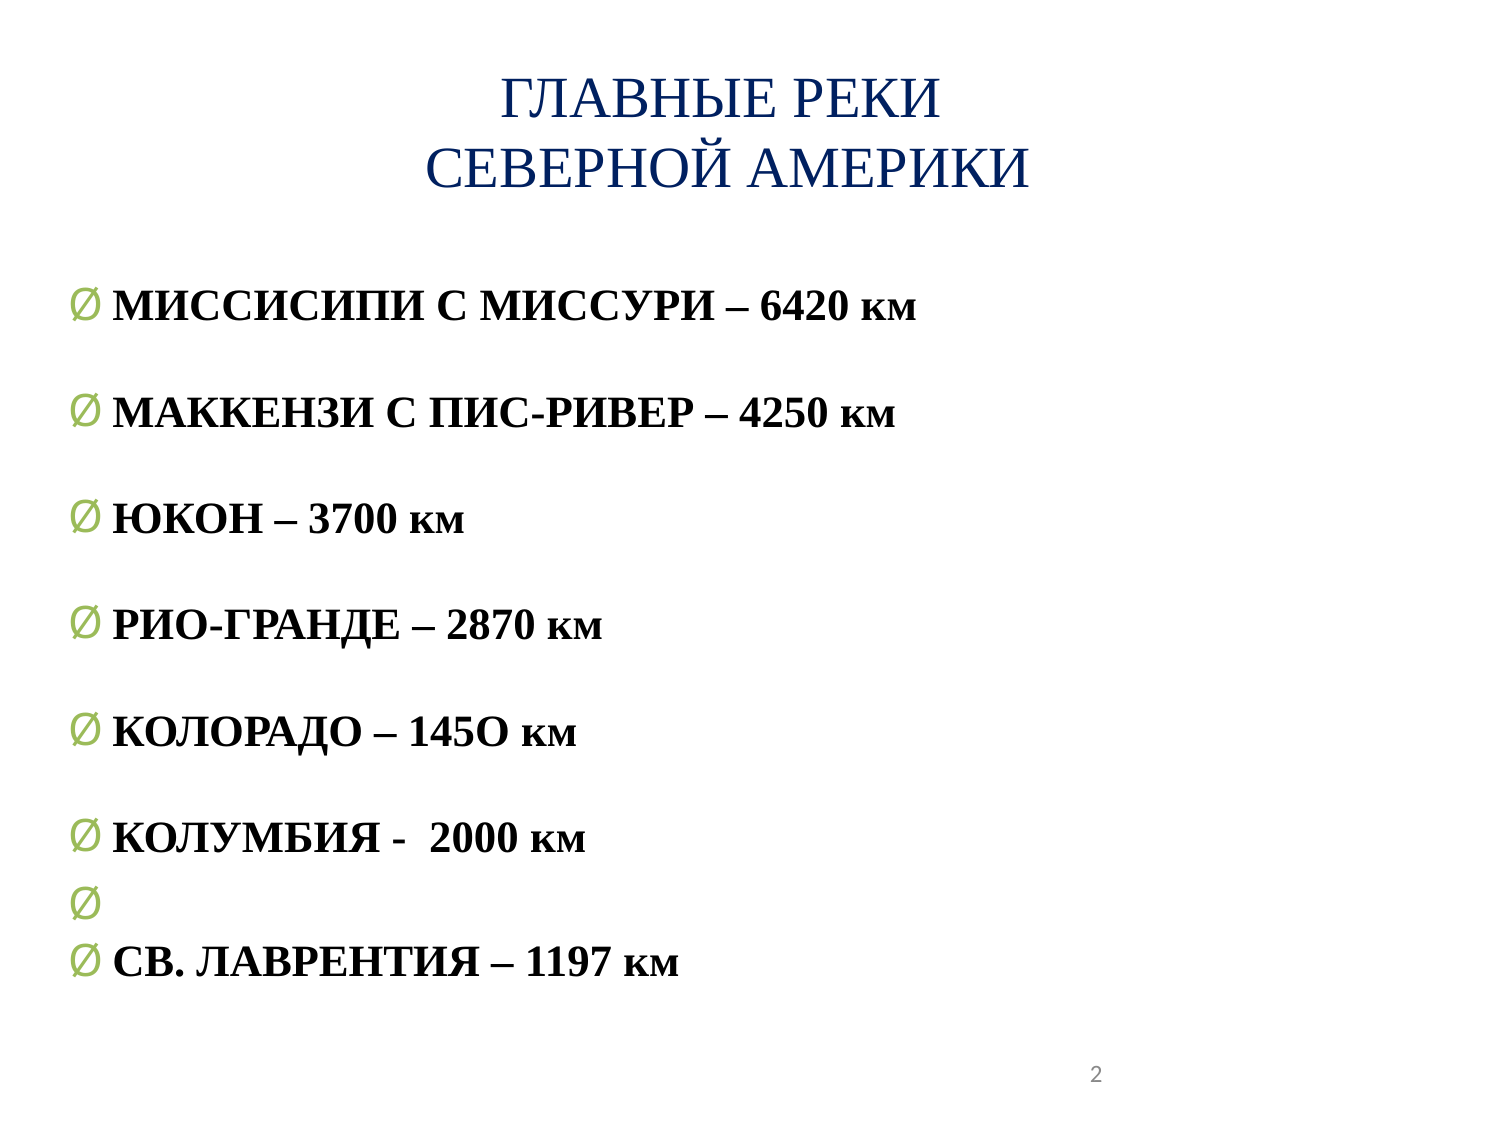

# ГЛАВНЫЕ РЕКИ СЕВЕРНОЙ АМЕРИКИ
МИССИСИПИ С МИССУРИ – 6420 км
МАККЕНЗИ С ПИС-РИВЕР – 4250 км
ЮКОН – 3700 км
РИО-ГРАНДЕ – 2870 км
КОЛОРАДО – 145О км
КОЛУМБИЯ - 2000 км
СВ. ЛАВРЕНТИЯ – 1197 км